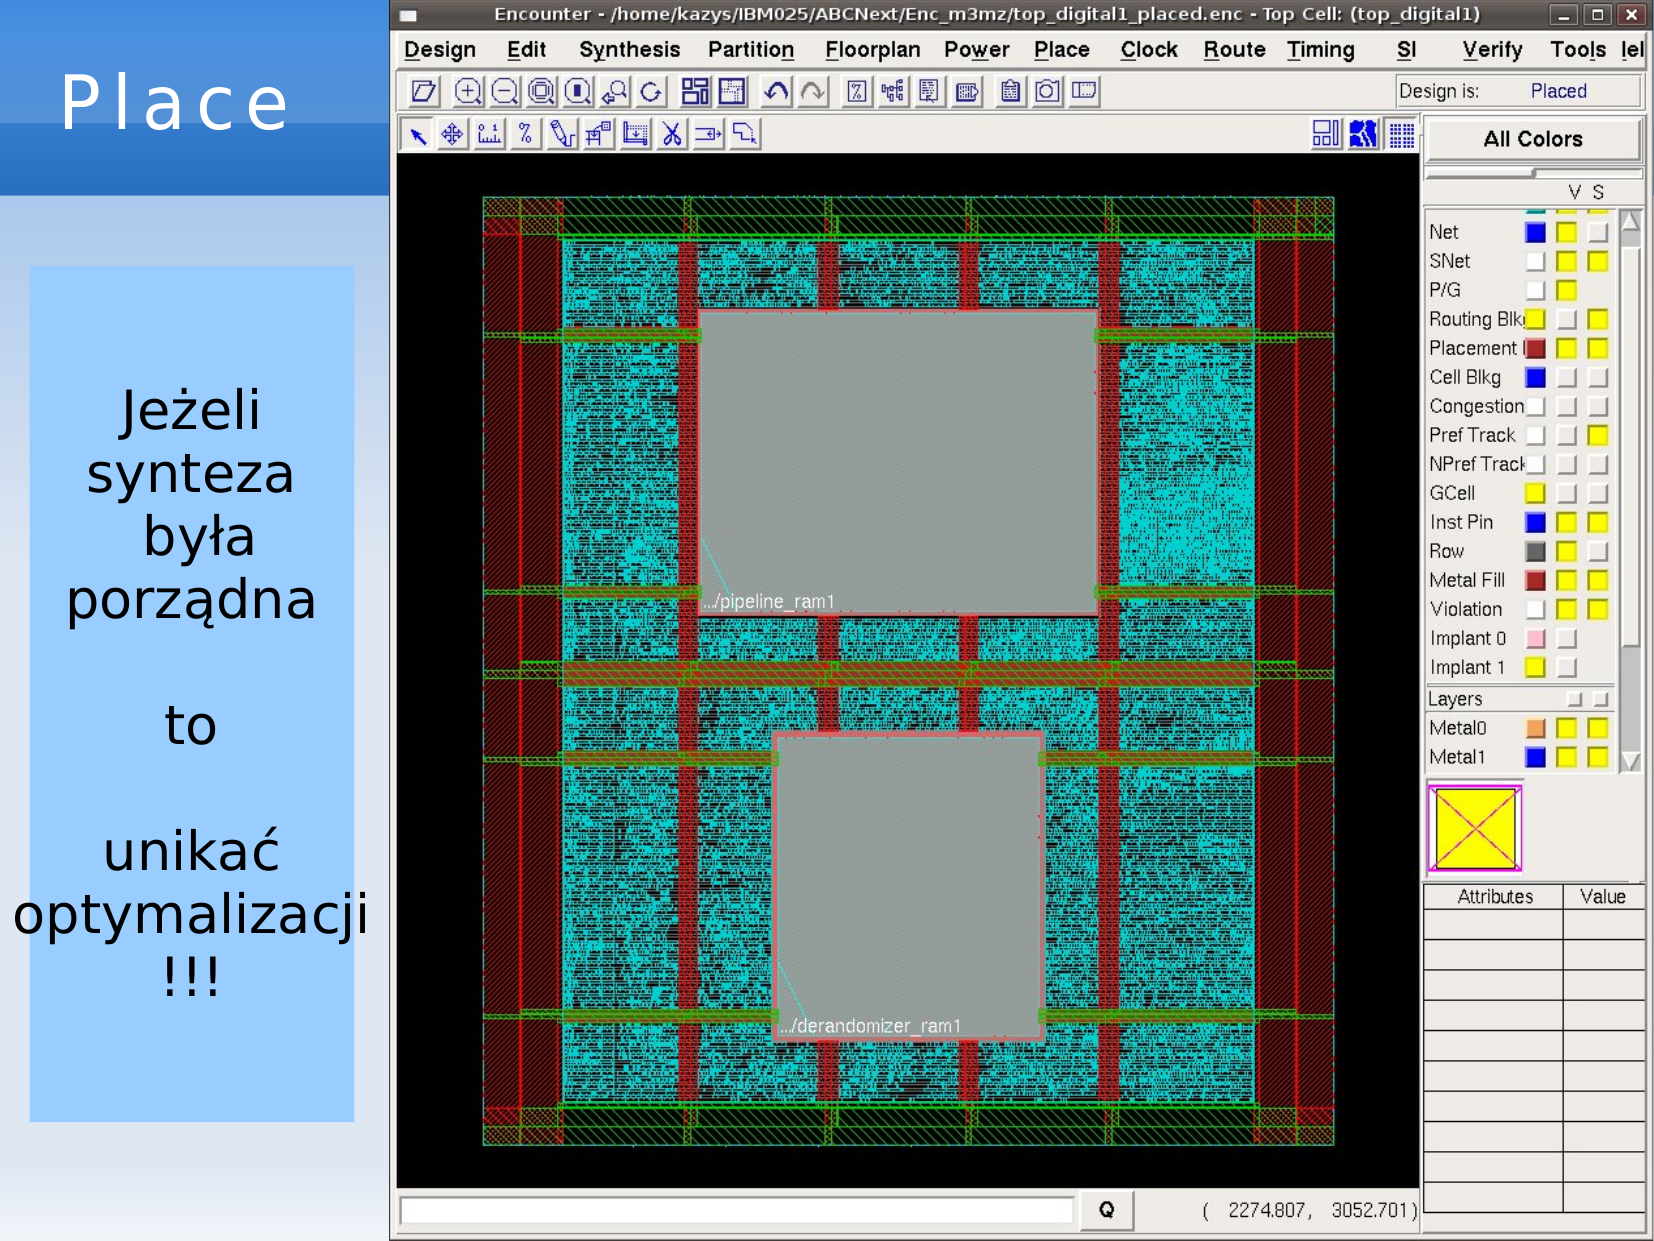

# Place
Jeżeli
synteza
 była
porządna
to
unikać
optymalizacji
!!!